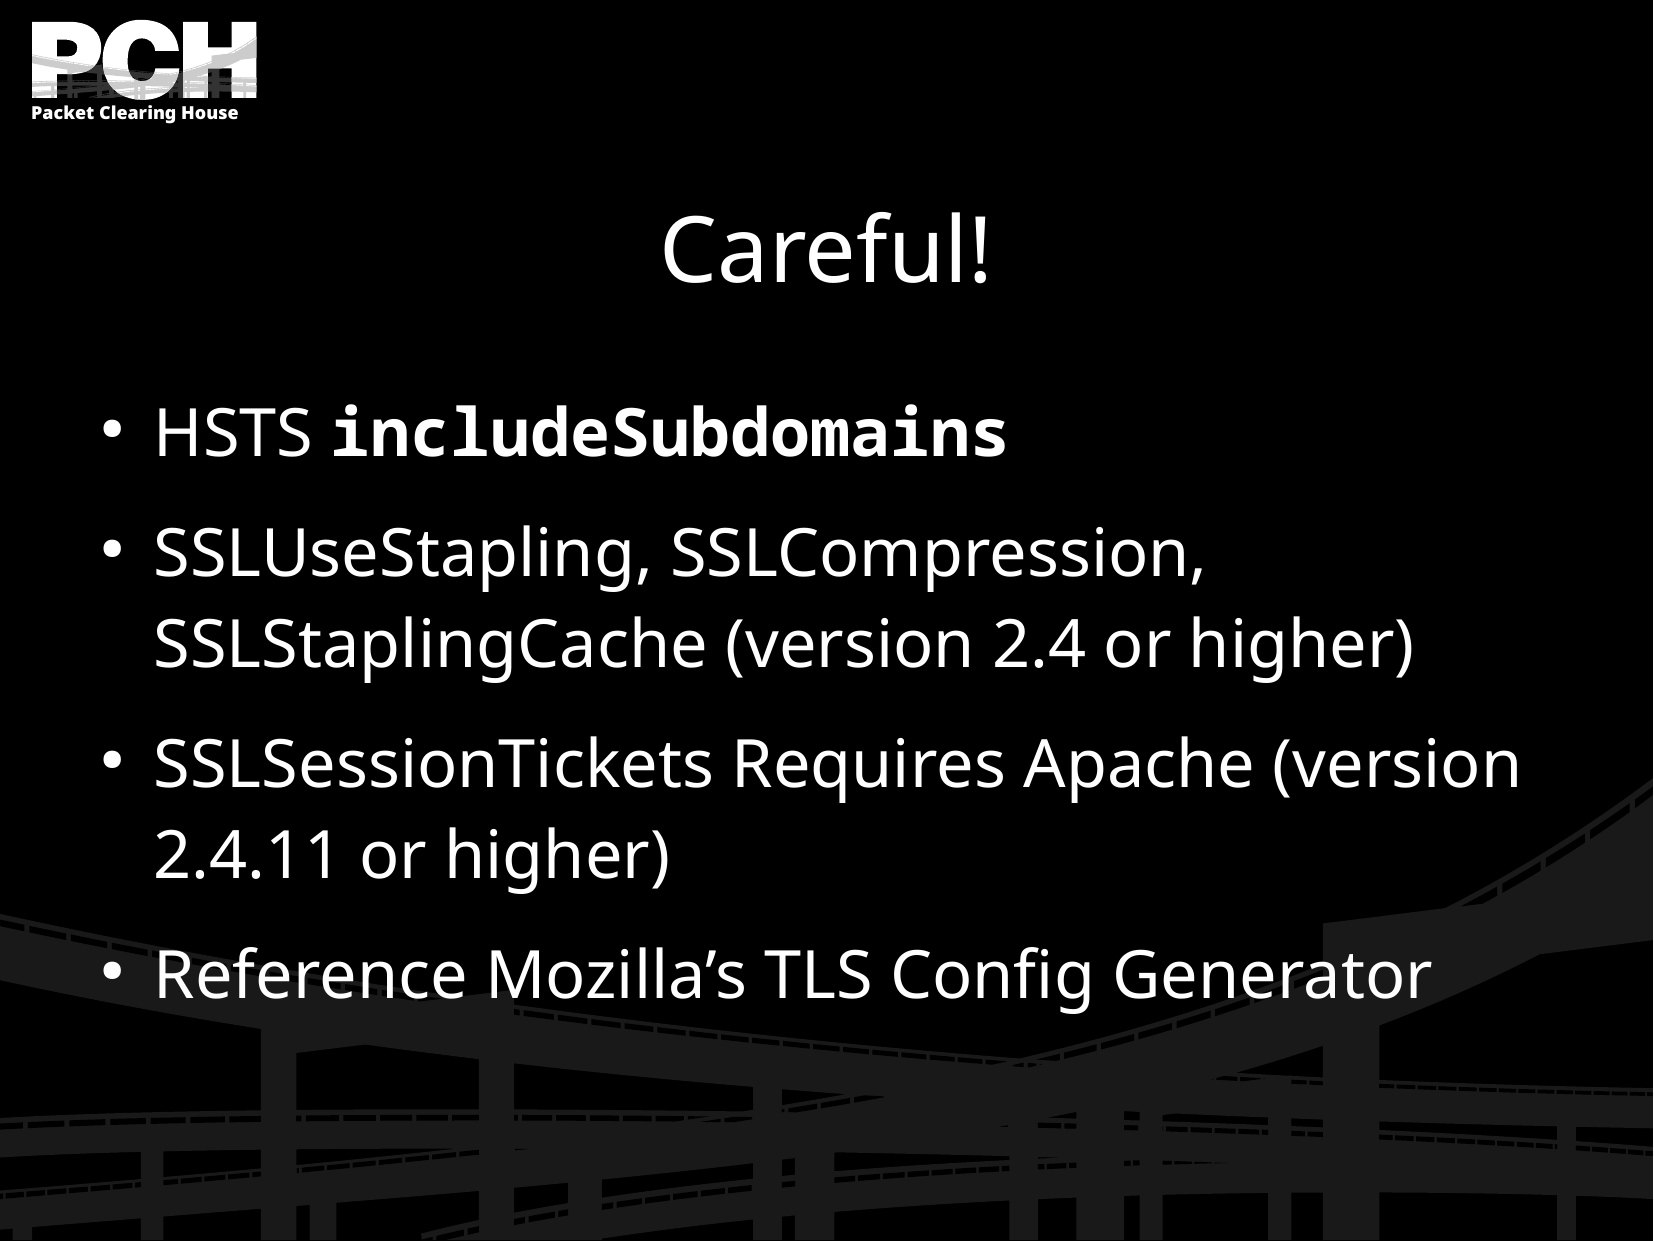

# Careful!
HSTS includeSubdomains
SSLUseStapling, SSLCompression, SSLStaplingCache (version 2.4 or higher)
SSLSessionTickets Requires Apache (version 2.4.11 or higher)
Reference Mozilla’s TLS Config Generator